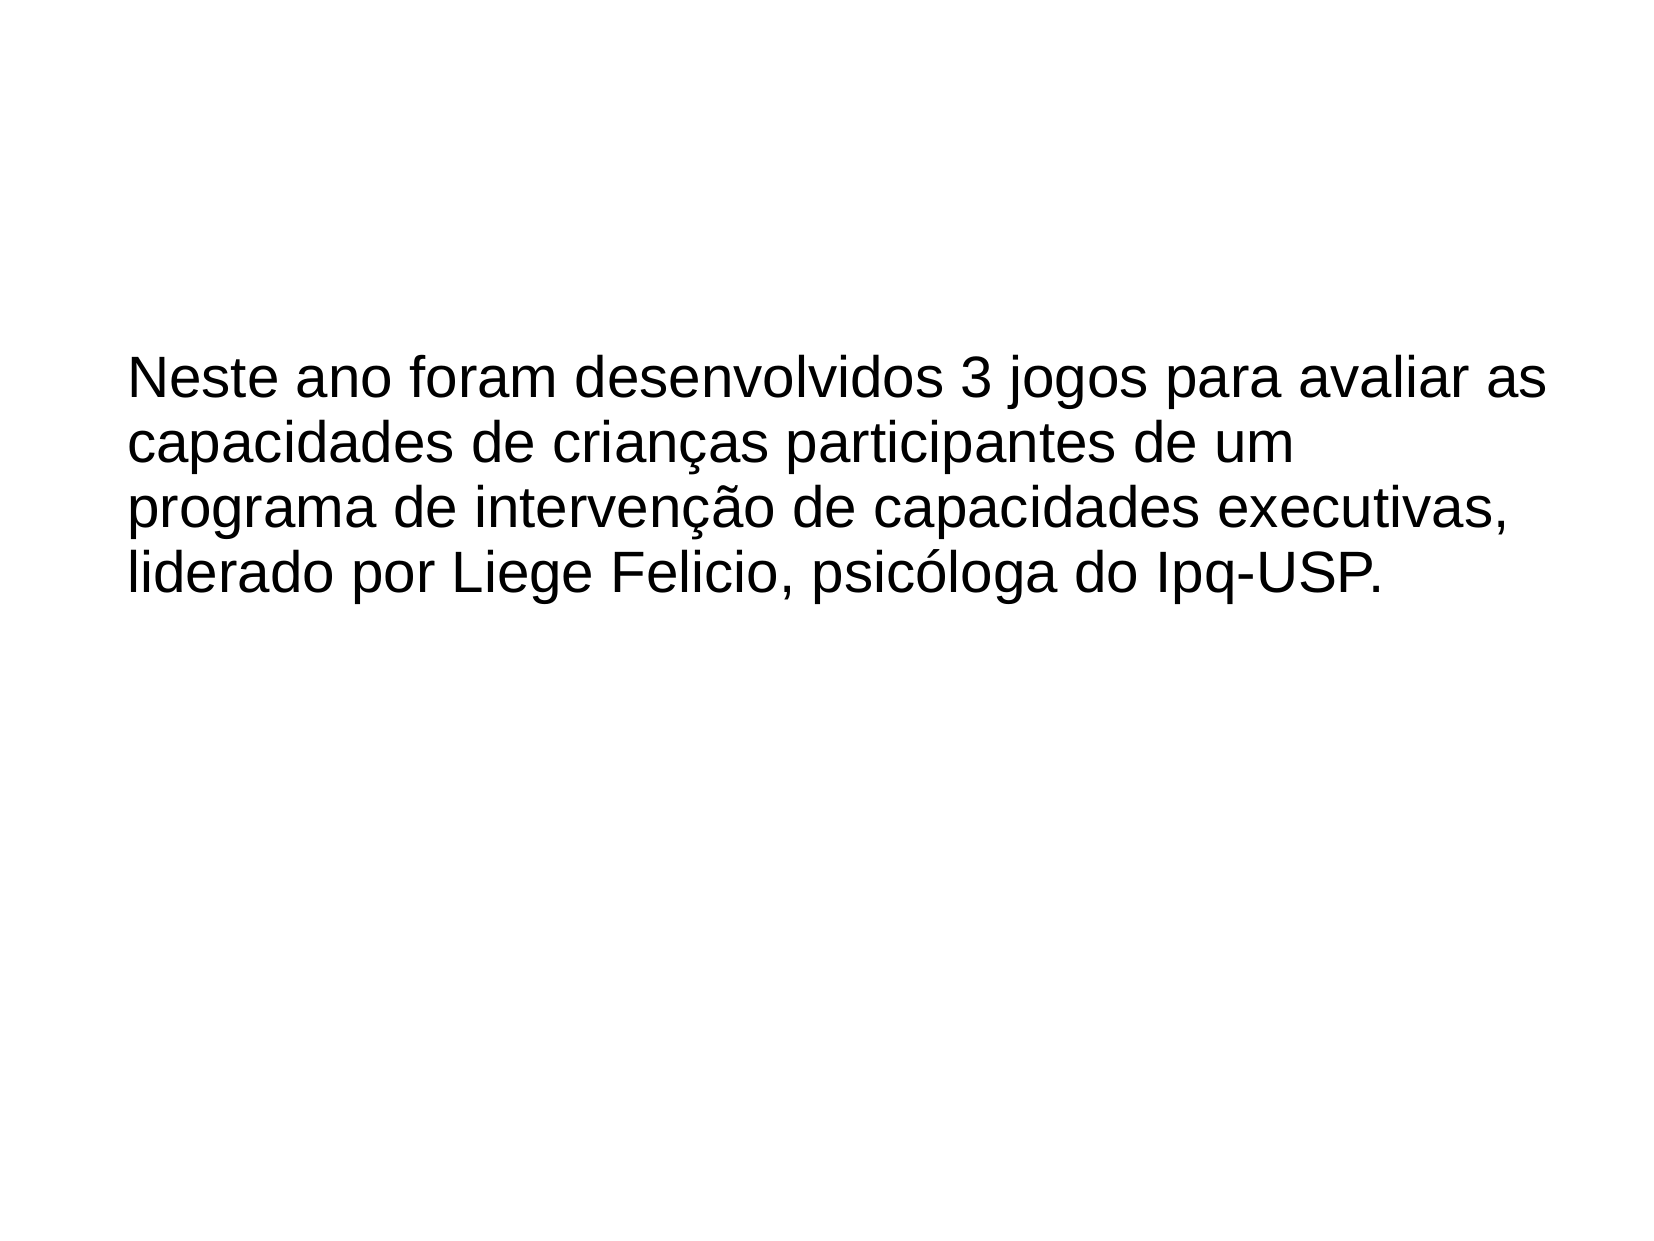

Neste ano foram desenvolvidos 3 jogos para avaliar as capacidades de crianças participantes de um programa de intervenção de capacidades executivas, liderado por Liege Felicio, psicóloga do Ipq-USP.